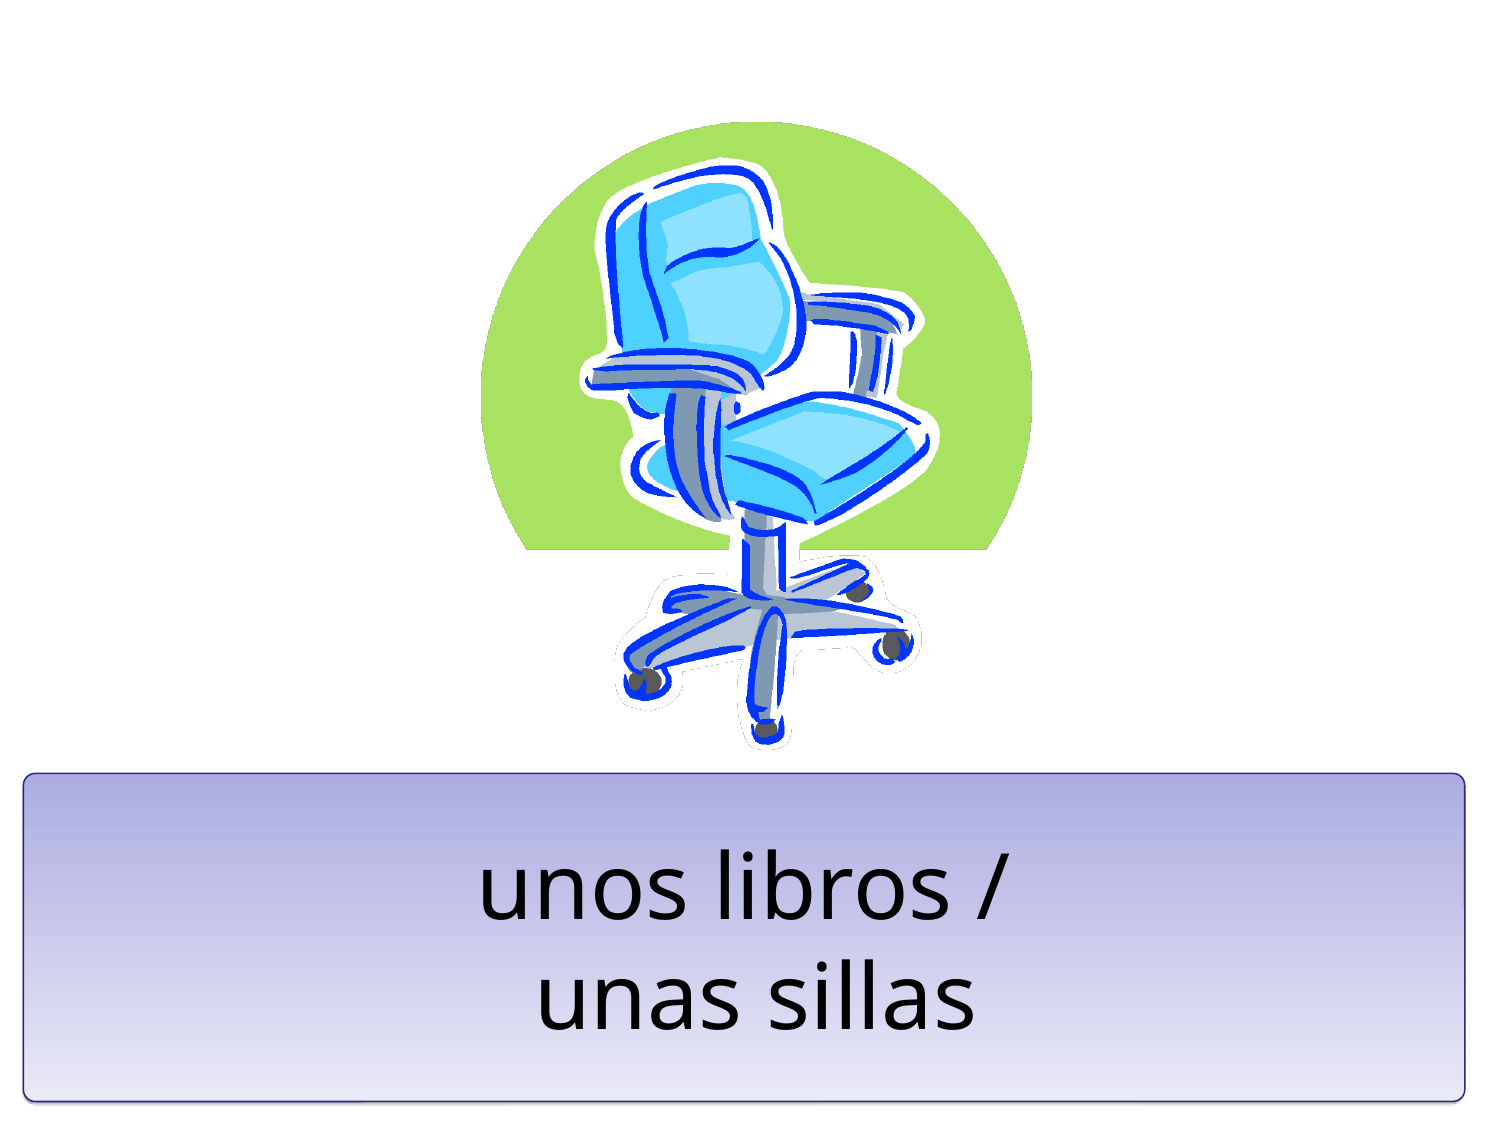

unos libros /
 unas sillas
unas sillas